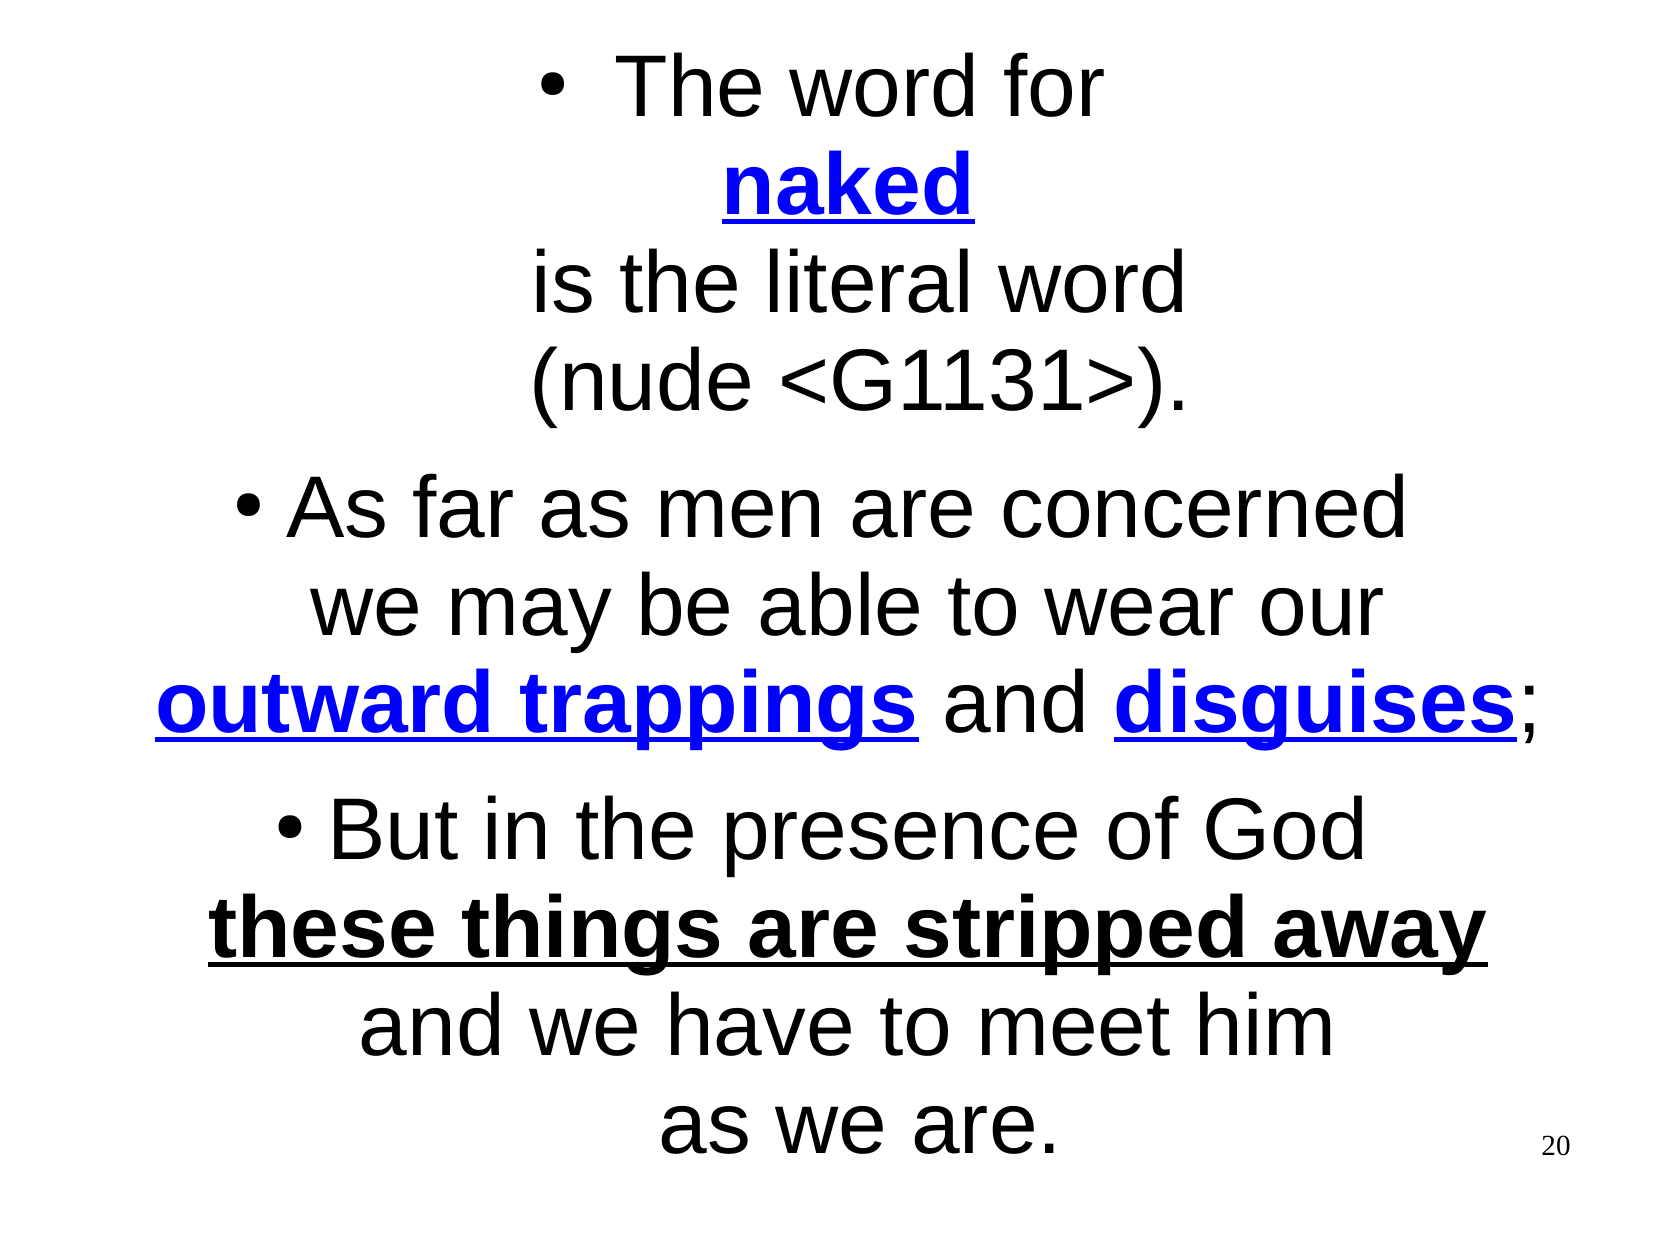

# The word for naked is the literal word (nude <G1131>).
As far as men are concerned
we may be able to wear our
outward trappings and disguises;
But in the presence of God
these things are stripped away
and we have to meet him
as we are.
20